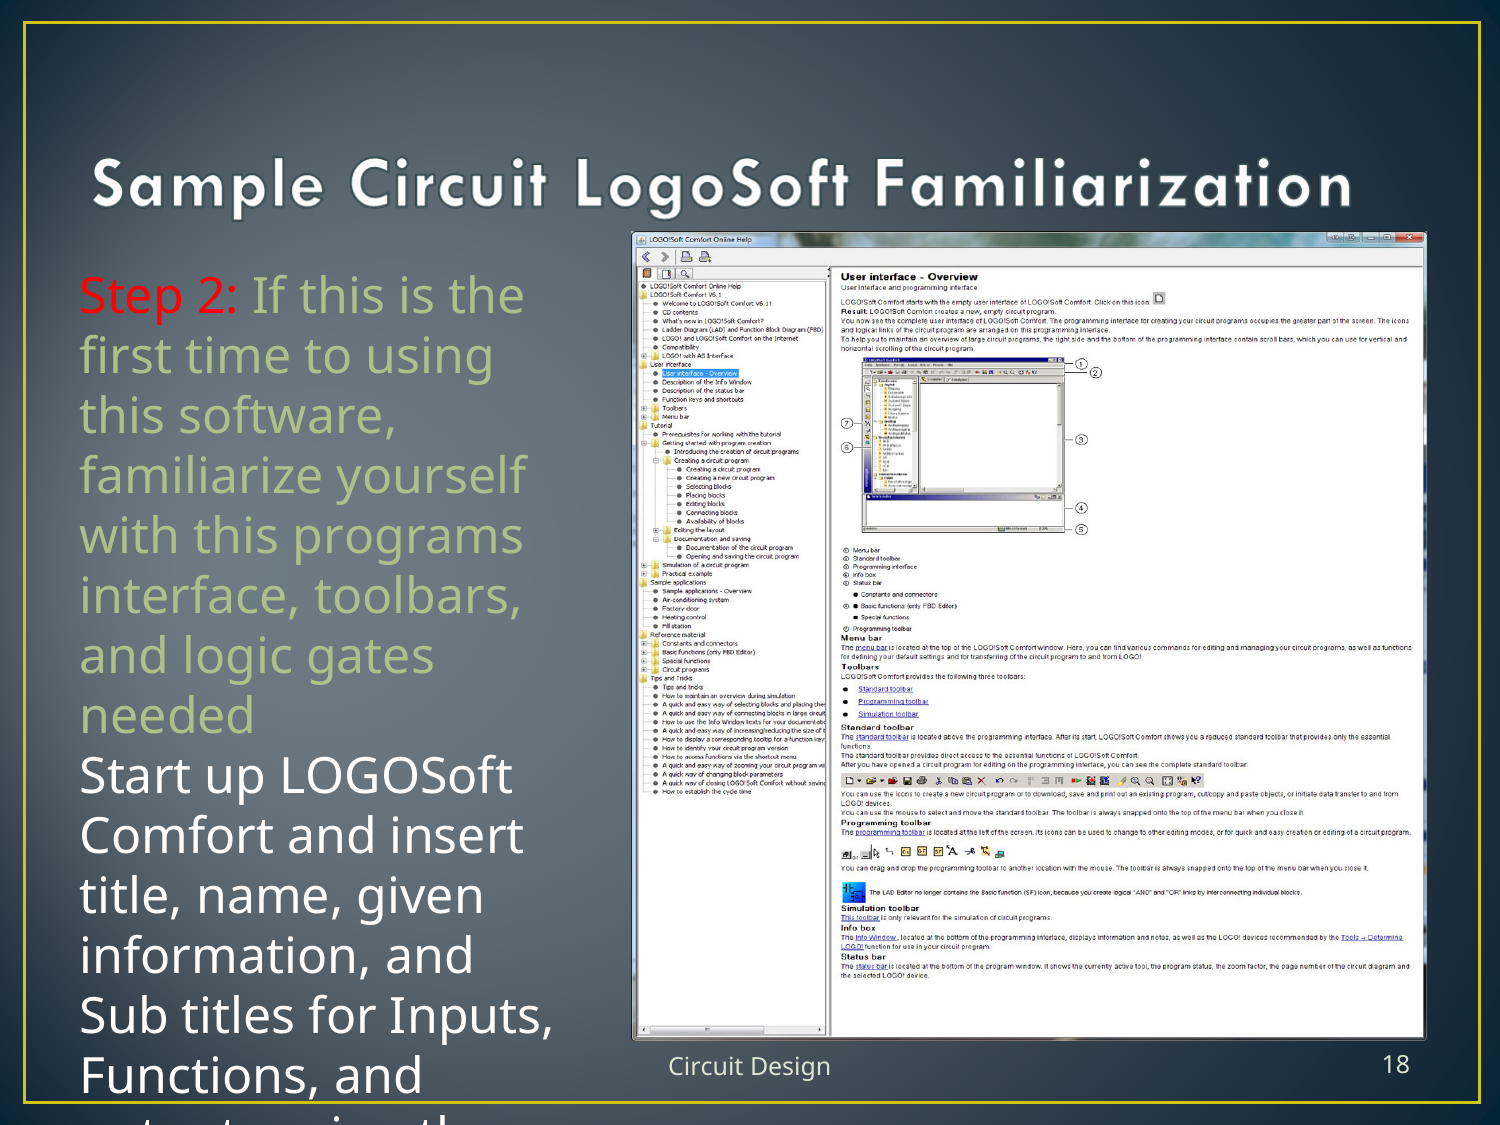

Step 2: If this is the first time to using this software, familiarize yourself with this programs interface, toolbars, and logic gates needed
Start up LOGOSoft Comfort and insert title, name, given information, and Sub titles for Inputs, Functions, and outputs using the text tool
Circuit Design